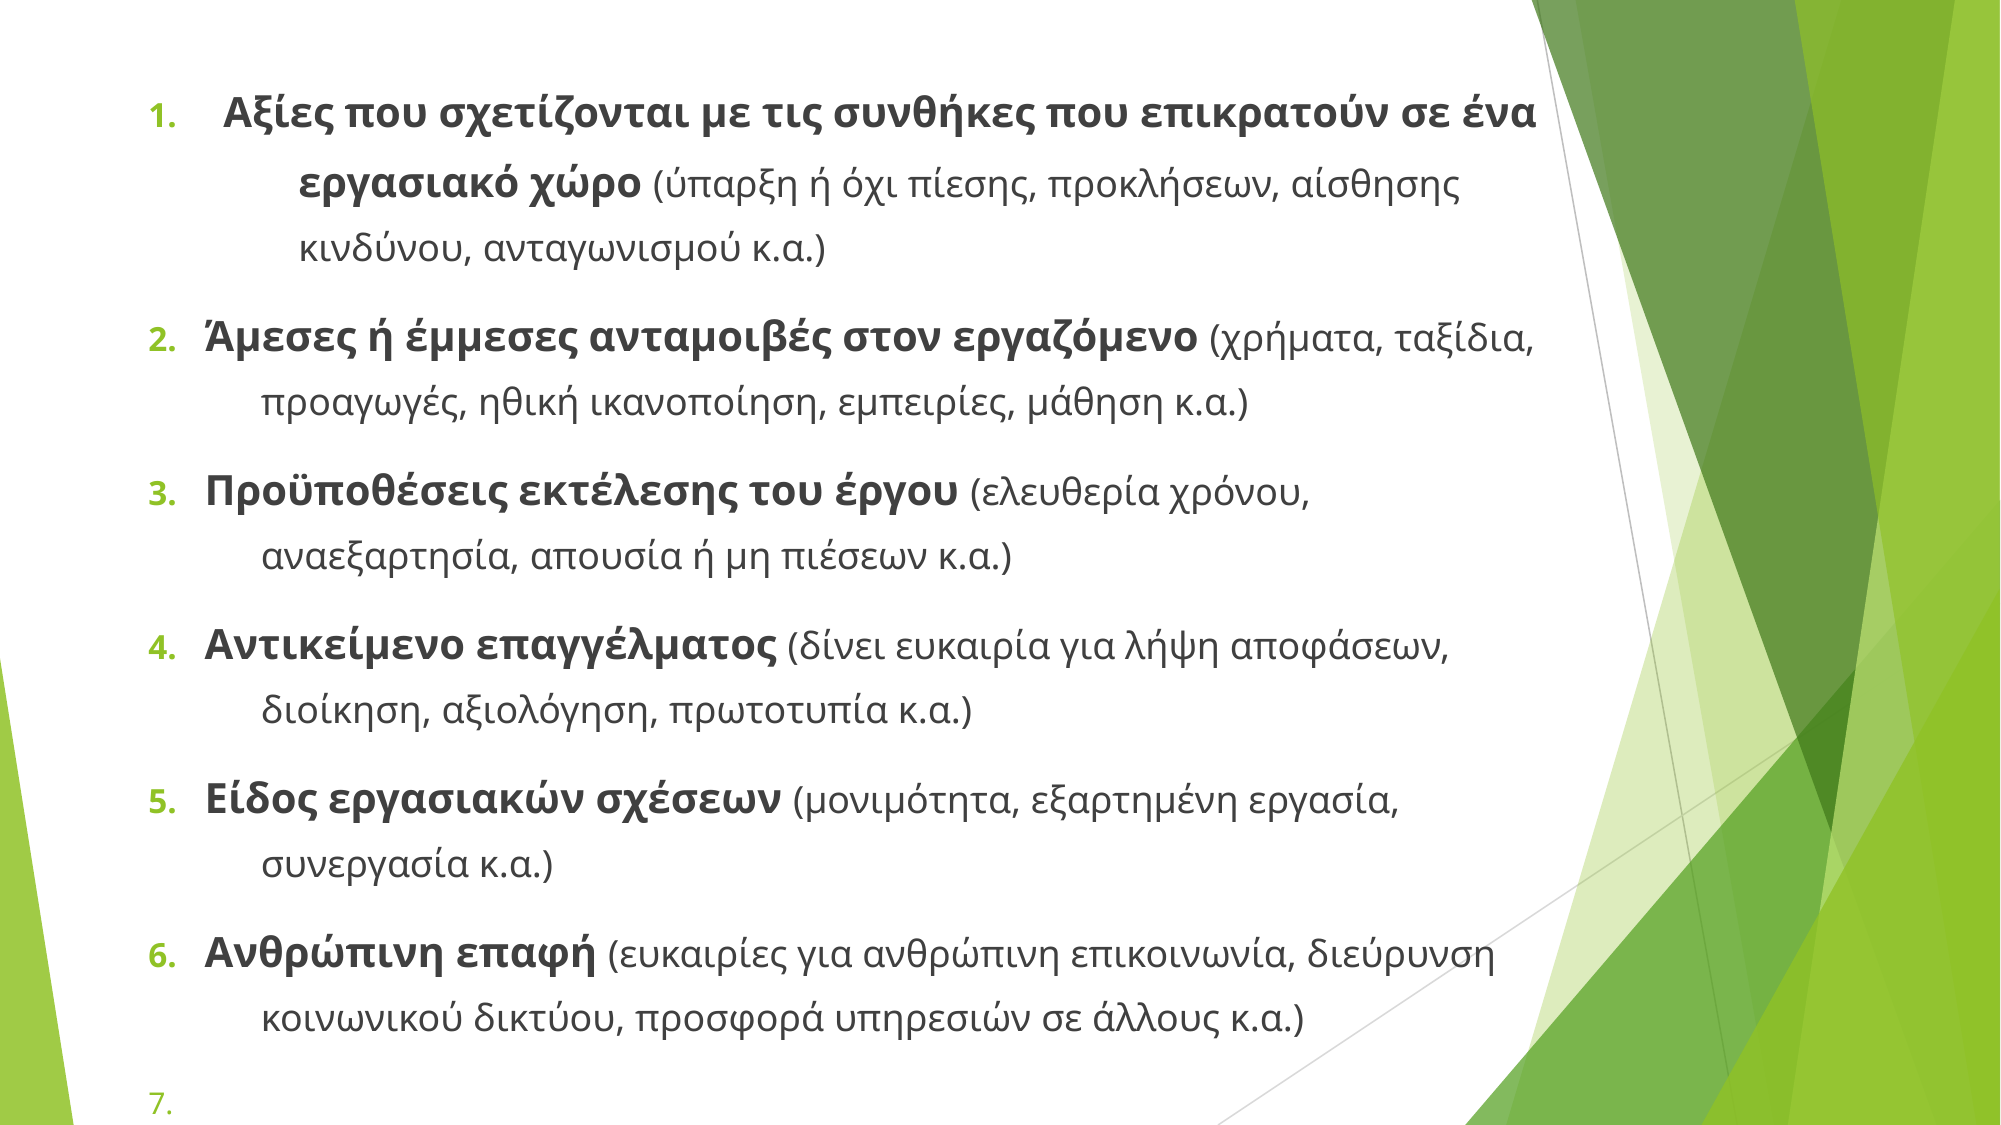

# Αξίες που σχετίζονται με τις συνθήκες που επικρατούν σε ένα εργασιακό χώρο (ύπαρξη ή όχι πίεσης, προκλήσεων, αίσθησης κινδύνου, ανταγωνισμού κ.α.)
Άμεσες ή έμμεσες ανταμοιβές στον εργαζόμενο (χρήματα, ταξίδια, προαγωγές, ηθική ικανοποίηση, εμπειρίες, μάθηση κ.α.)
Προϋποθέσεις εκτέλεσης του έργου (ελευθερία χρόνου, αναεξαρτησία, απουσία ή μη πιέσεων κ.α.)
Αντικείμενο επαγγέλματος (δίνει ευκαιρία για λήψη αποφάσεων, διοίκηση, αξιολόγηση, πρωτοτυπία κ.α.)
Είδος εργασιακών σχέσεων (μονιμότητα, εξαρτημένη εργασία, συνεργασία κ.α.)
Ανθρώπινη επαφή (ευκαιρίες για ανθρώπινη επικοινωνία, διεύρυνση κοινωνικού δικτύου, προσφορά υπηρεσιών σε άλλους κ.α.)